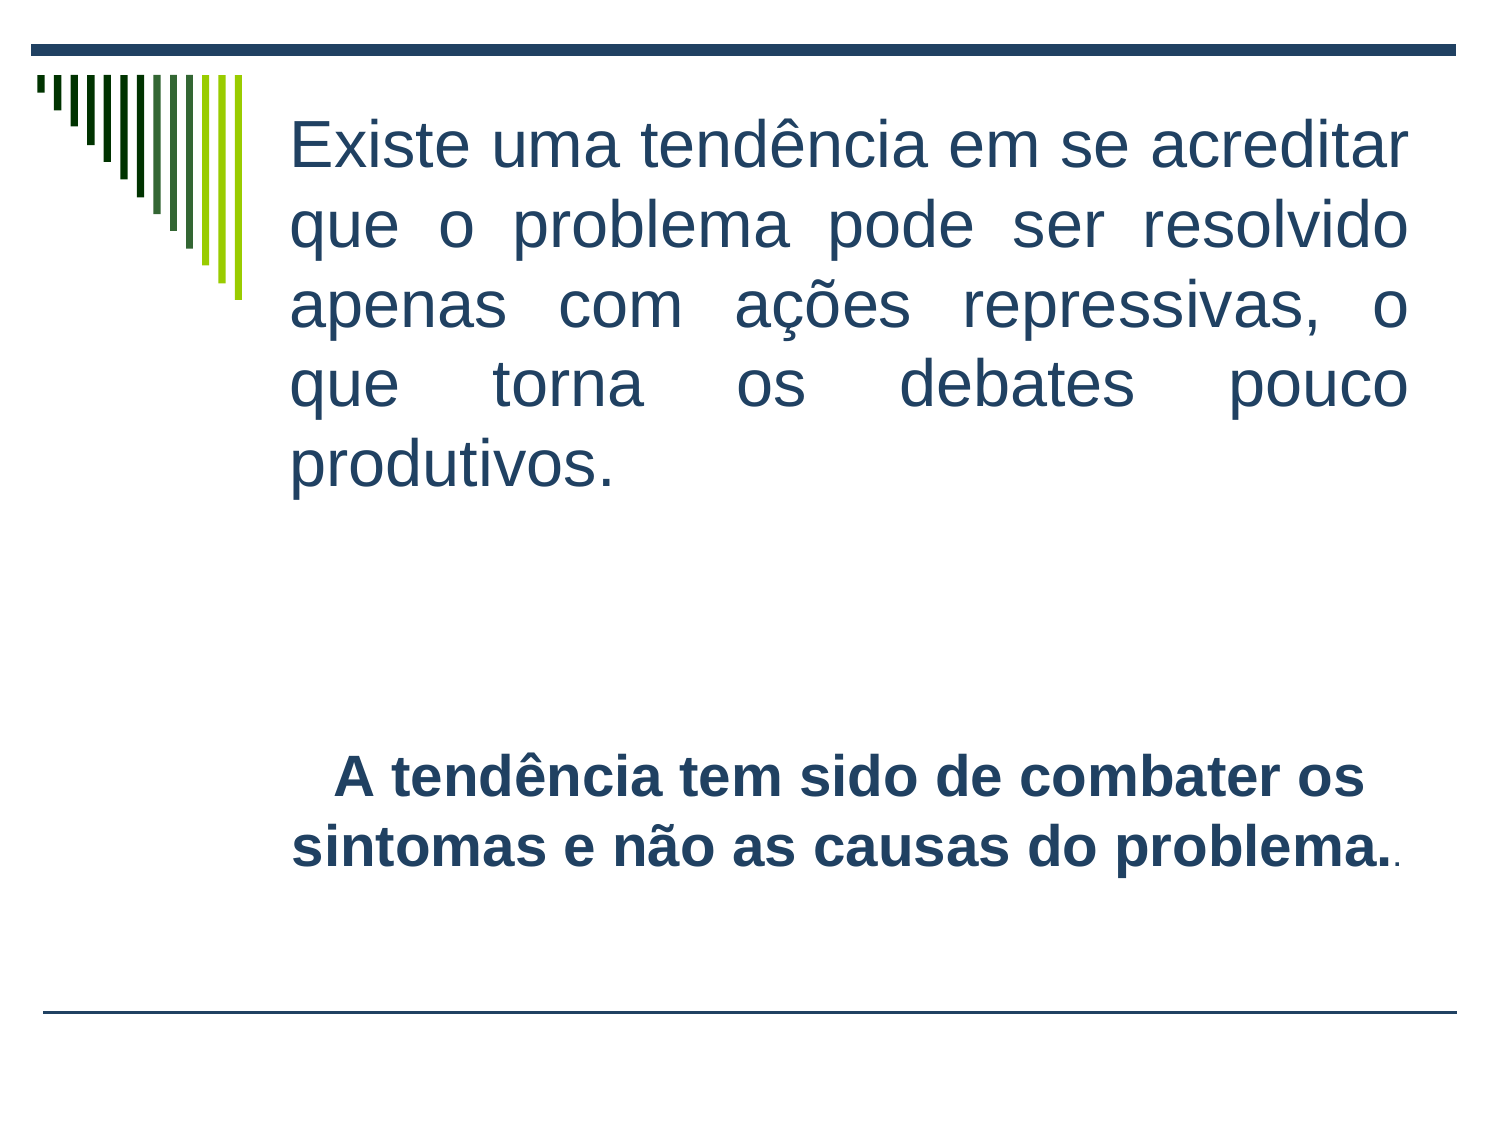

# Existe uma tendência em se acreditar que o problema pode ser resolvido apenas com ações repressivas, o que torna os debates pouco produtivos.
A tendência tem sido de combater os sintomas e não as causas do problema..